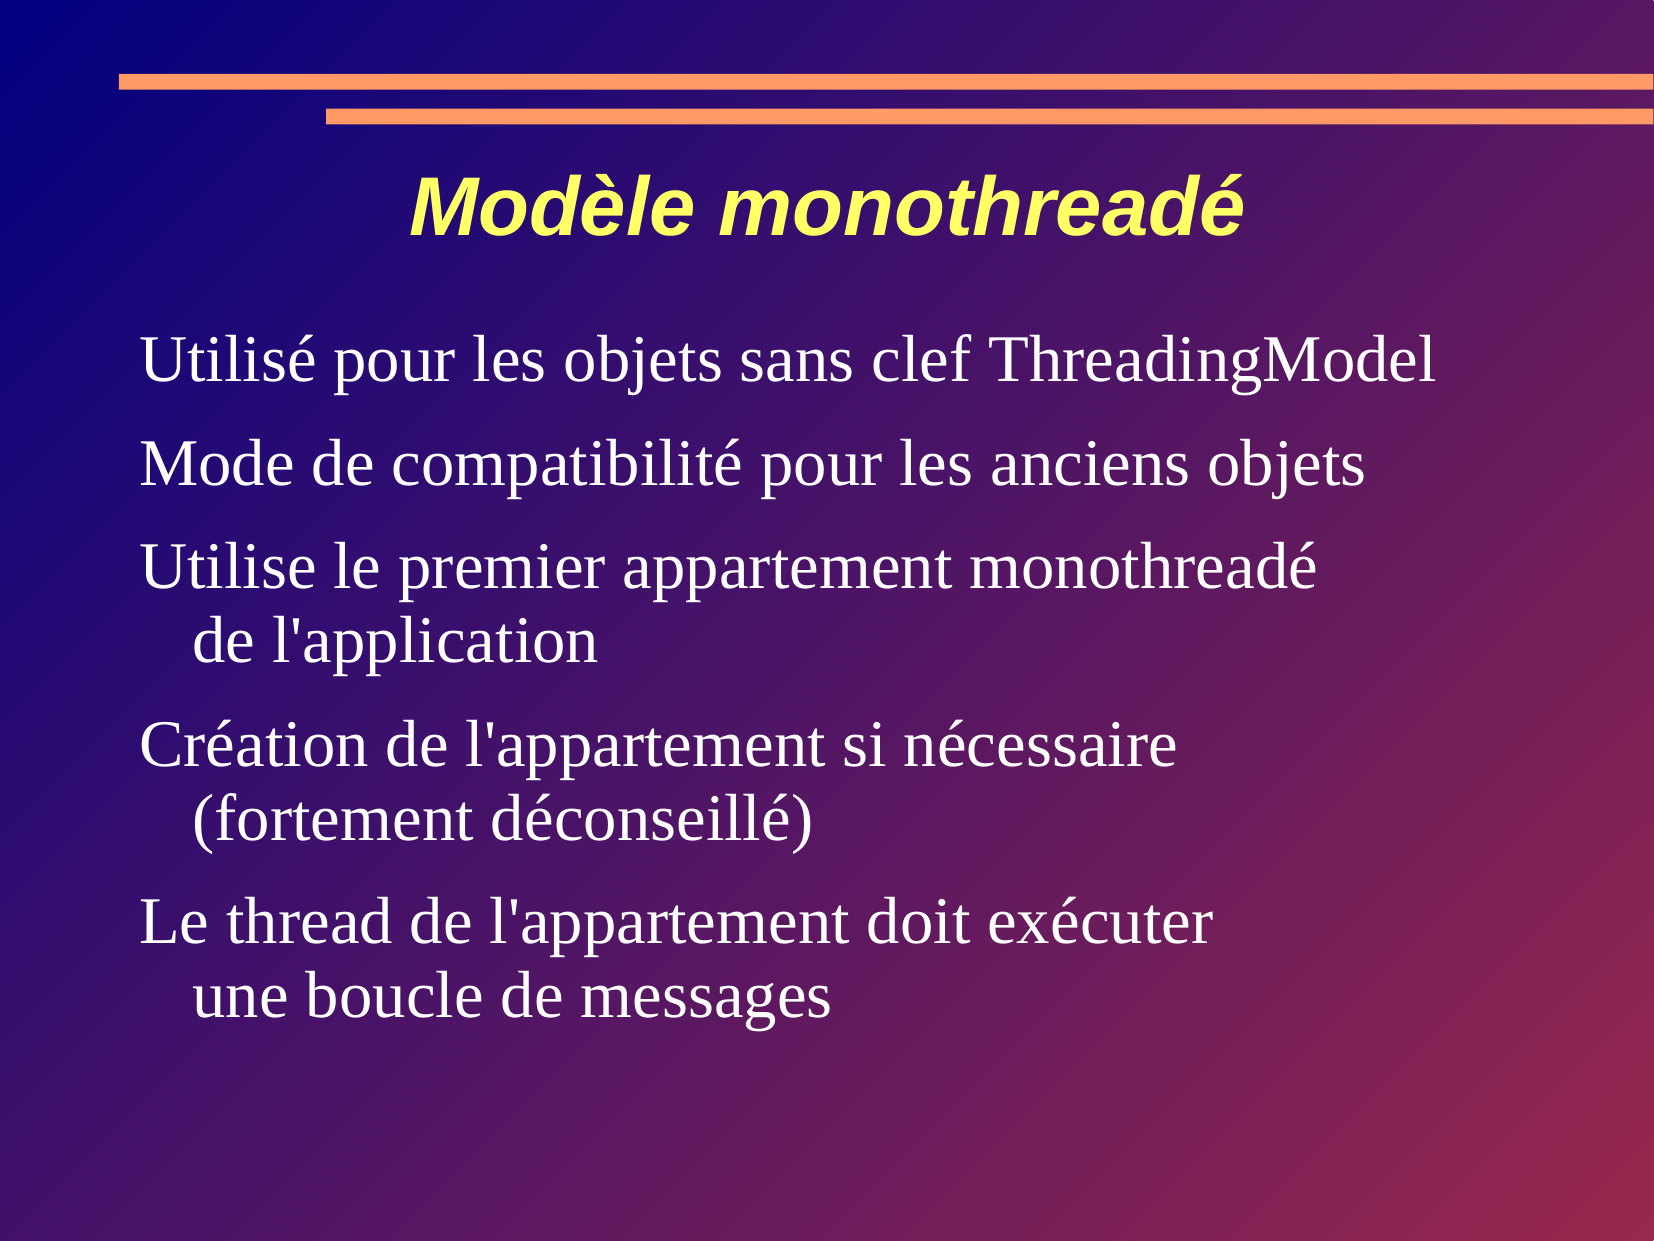

# Modèle monothreadé
Utilisé pour les objets sans clef ThreadingModel
Mode de compatibilité pour les anciens objets
Utilise le premier appartement monothreadé
de l'application
Création de l'appartement si nécessaire
(fortement déconseillé)
Le thread de l'appartement doit exécuter
une boucle de messages